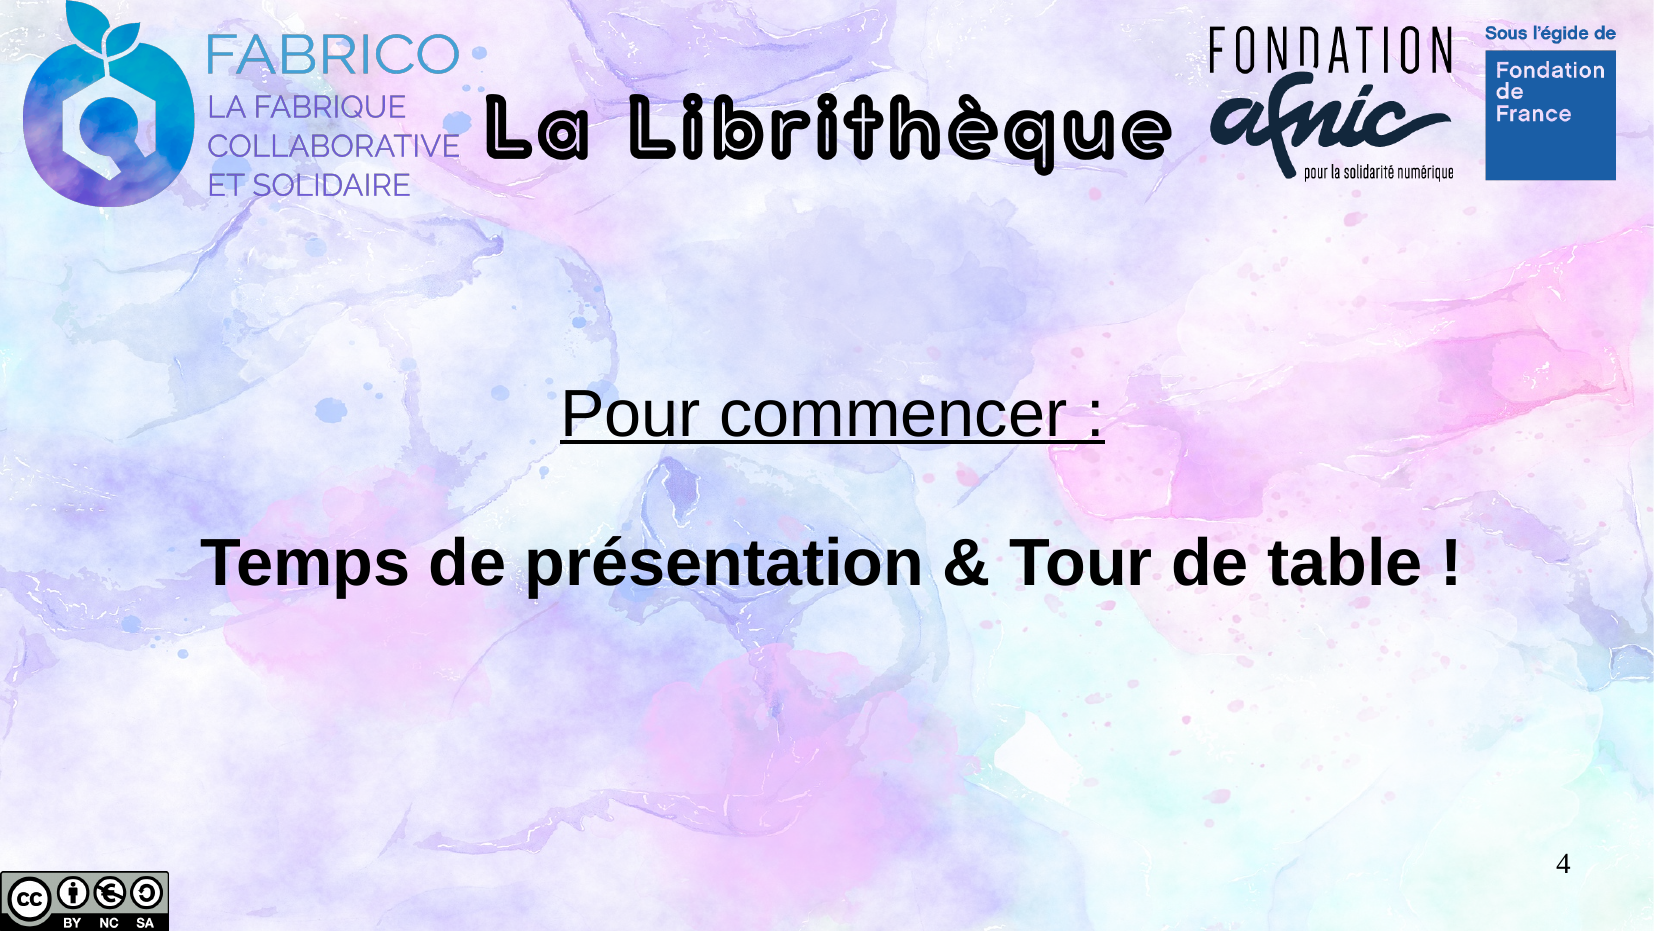

# Pour commencer :
Temps de présentation & Tour de table !
4